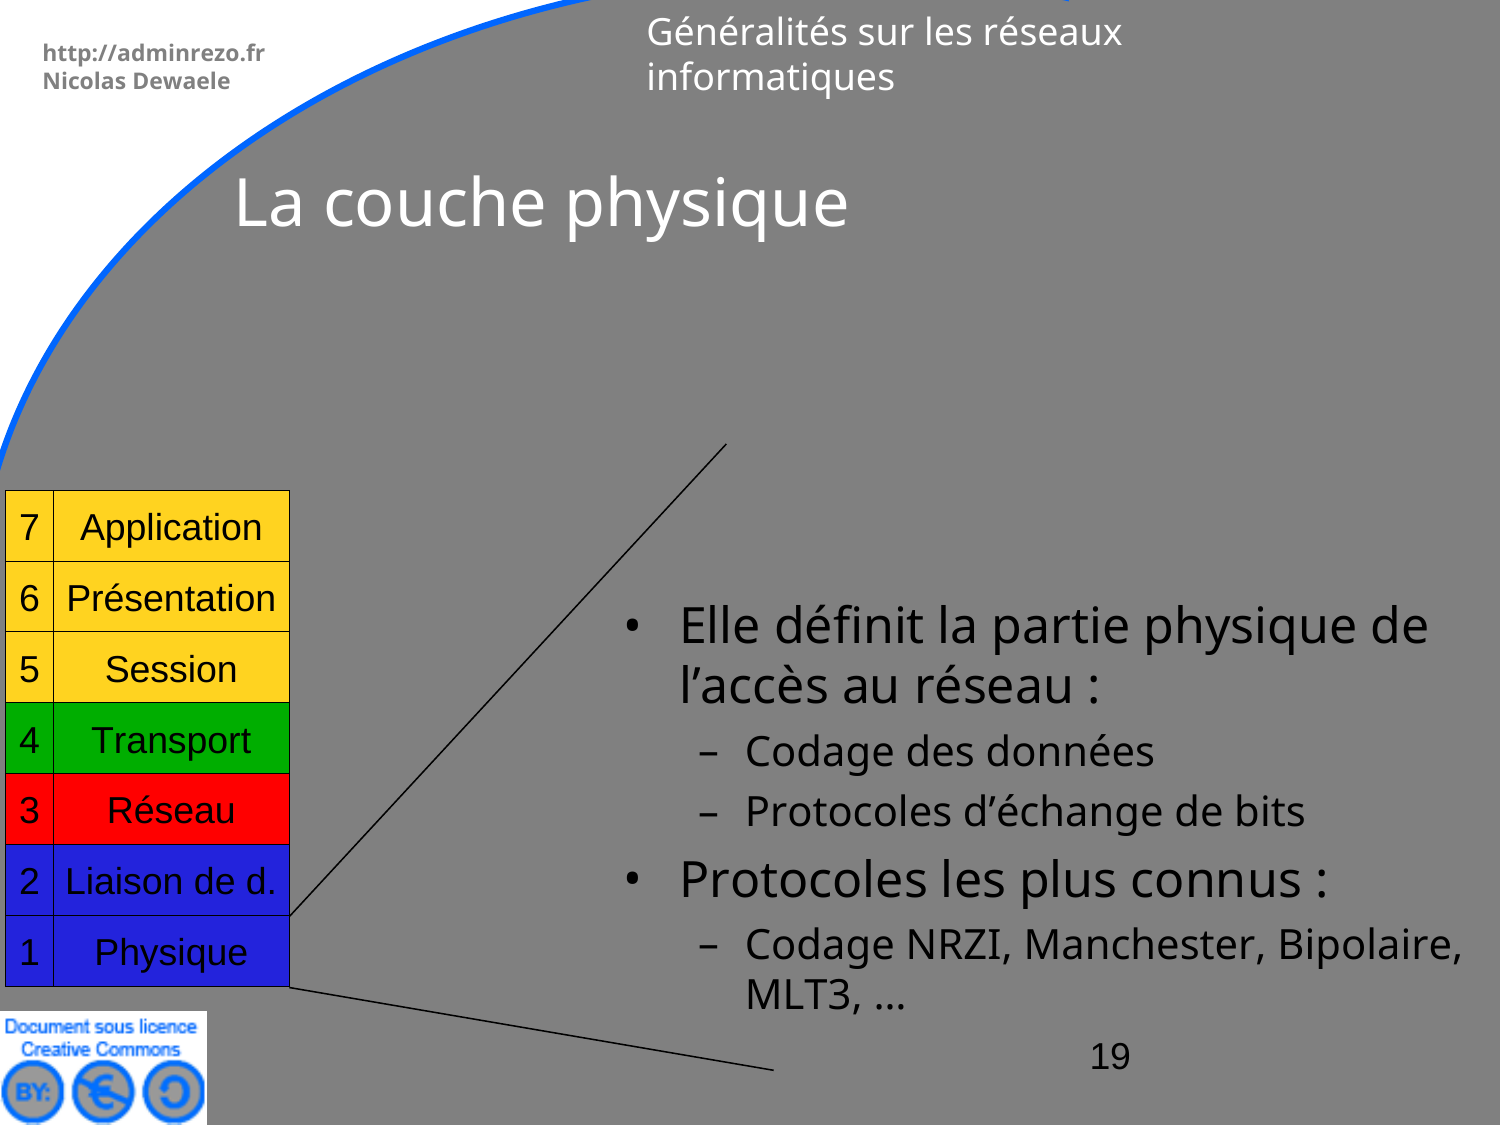

# La couche physique
7
Application
6
Présentation
5
Session
4
Transport
3
Réseau
2
Liaison de d.
1
Physique
Elle définit la partie physique de l’accès au réseau :
Codage des données
Protocoles d’échange de bits
Protocoles les plus connus :
Codage NRZI, Manchester, Bipolaire, MLT3, …
19